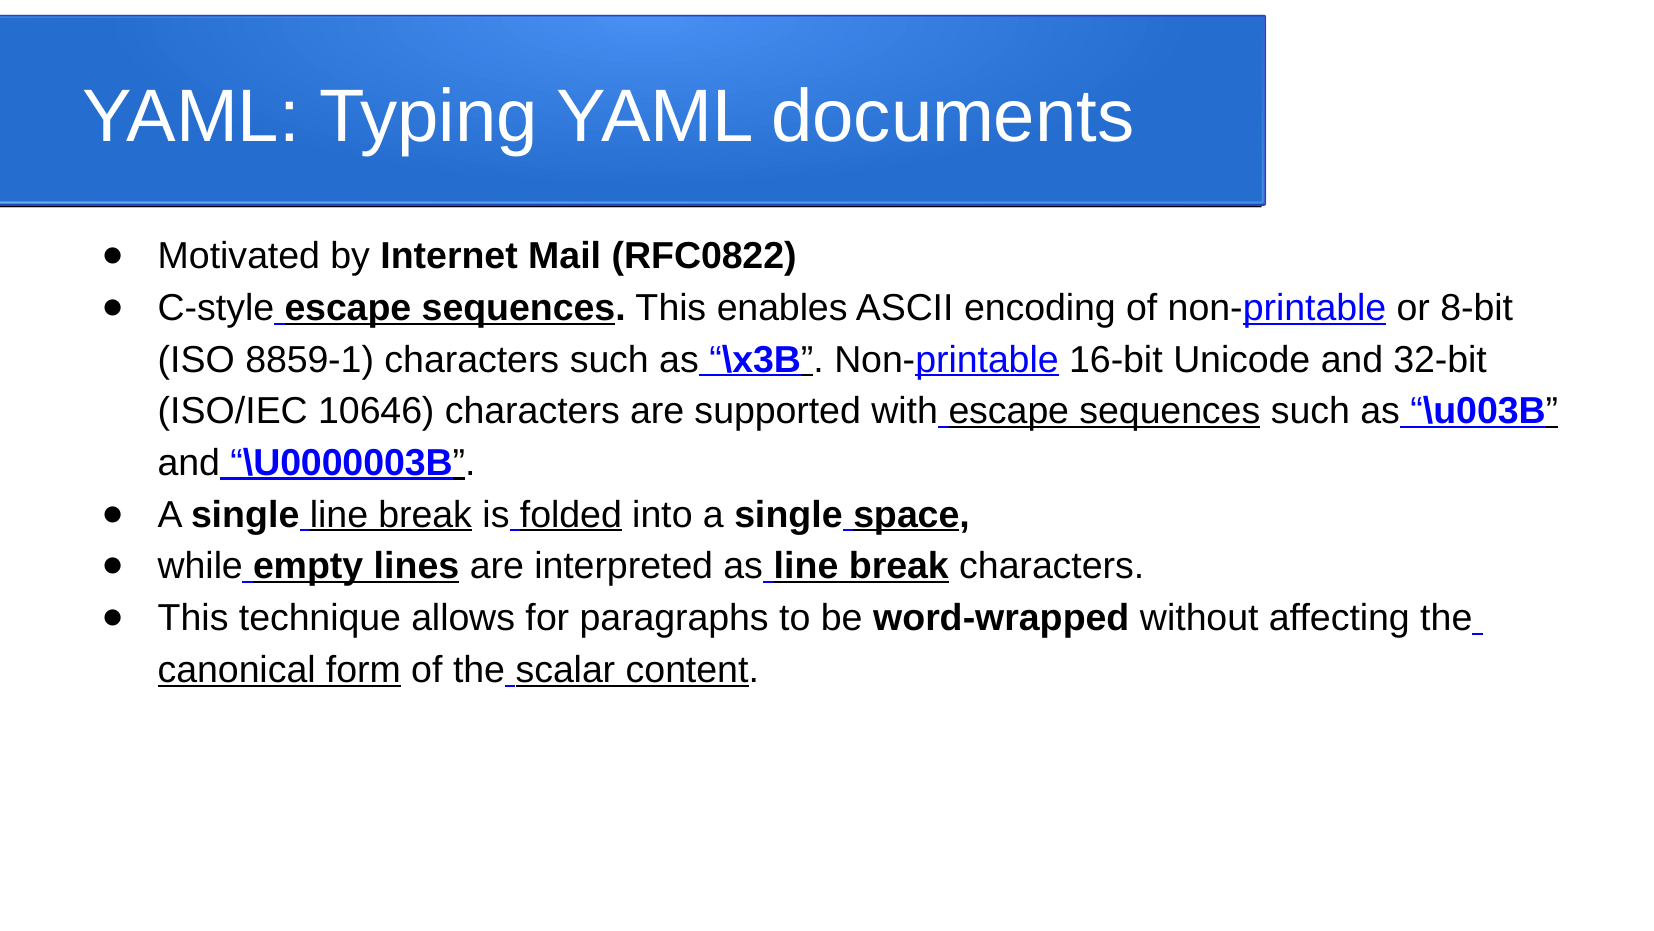

YAML: Typing YAML documents
Motivated by Internet Mail (RFC0822)
C-style escape sequences. This enables ASCII encoding of non-printable or 8-bit (ISO 8859-1) characters such as “\x3B”. Non-printable 16-bit Unicode and 32-bit (ISO/IEC 10646) characters are supported with escape sequences such as “\u003B” and “\U0000003B”.
A single line break is folded into a single space,
while empty lines are interpreted as line break characters.
This technique allows for paragraphs to be word-wrapped without affecting the canonical form of the scalar content.